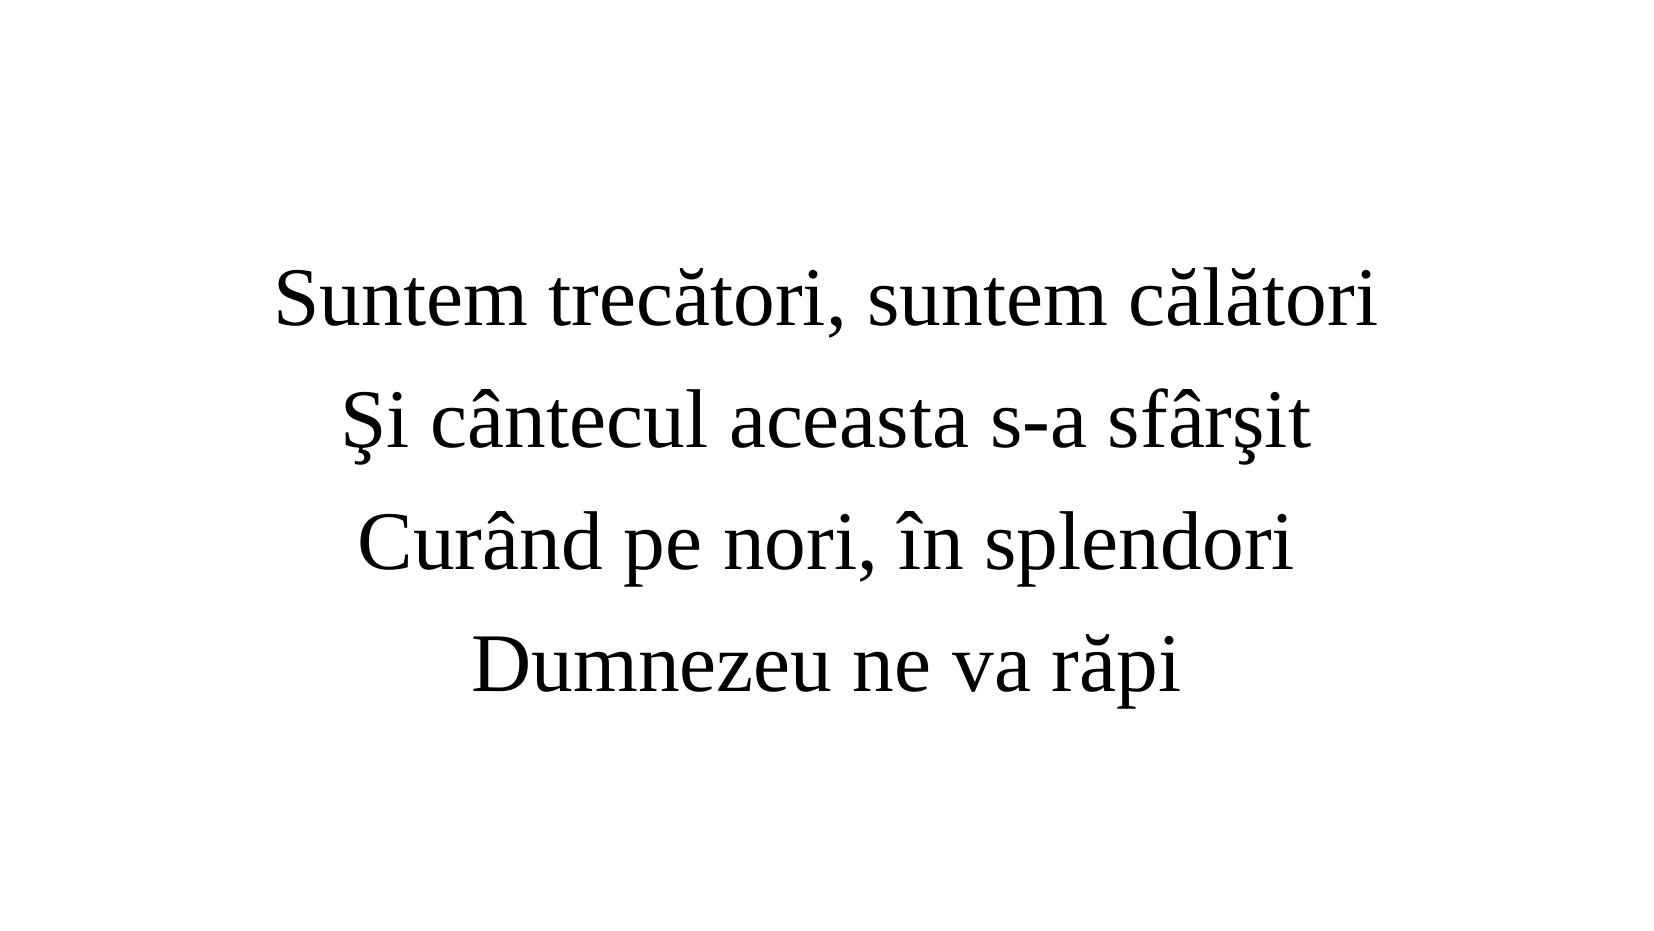

# Suntem trecători, suntem călători
Şi cântecul aceasta s-a sfârşit
Curând pe nori, în splendori
Dumnezeu ne va răpi